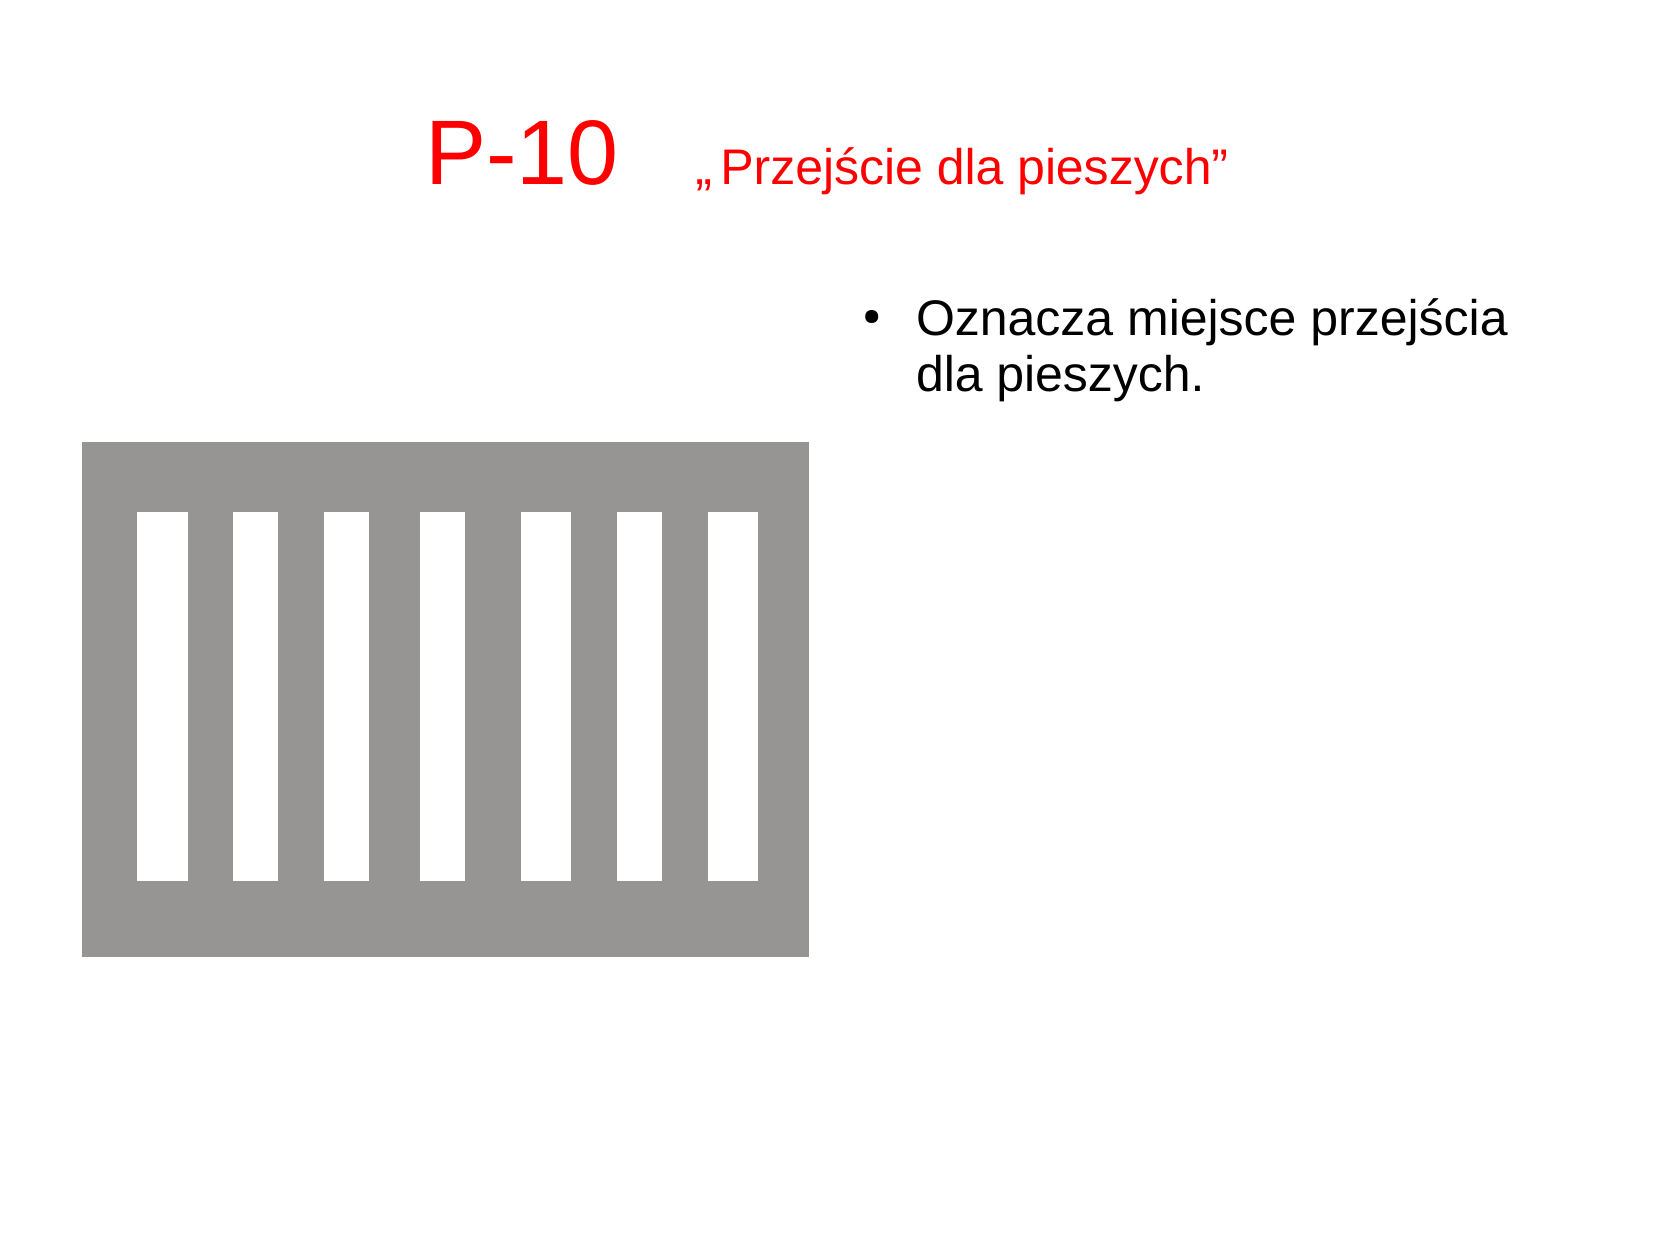

# P-10 „	Przejście dla pieszych”
Oznacza miejsce przejścia dla pieszych.